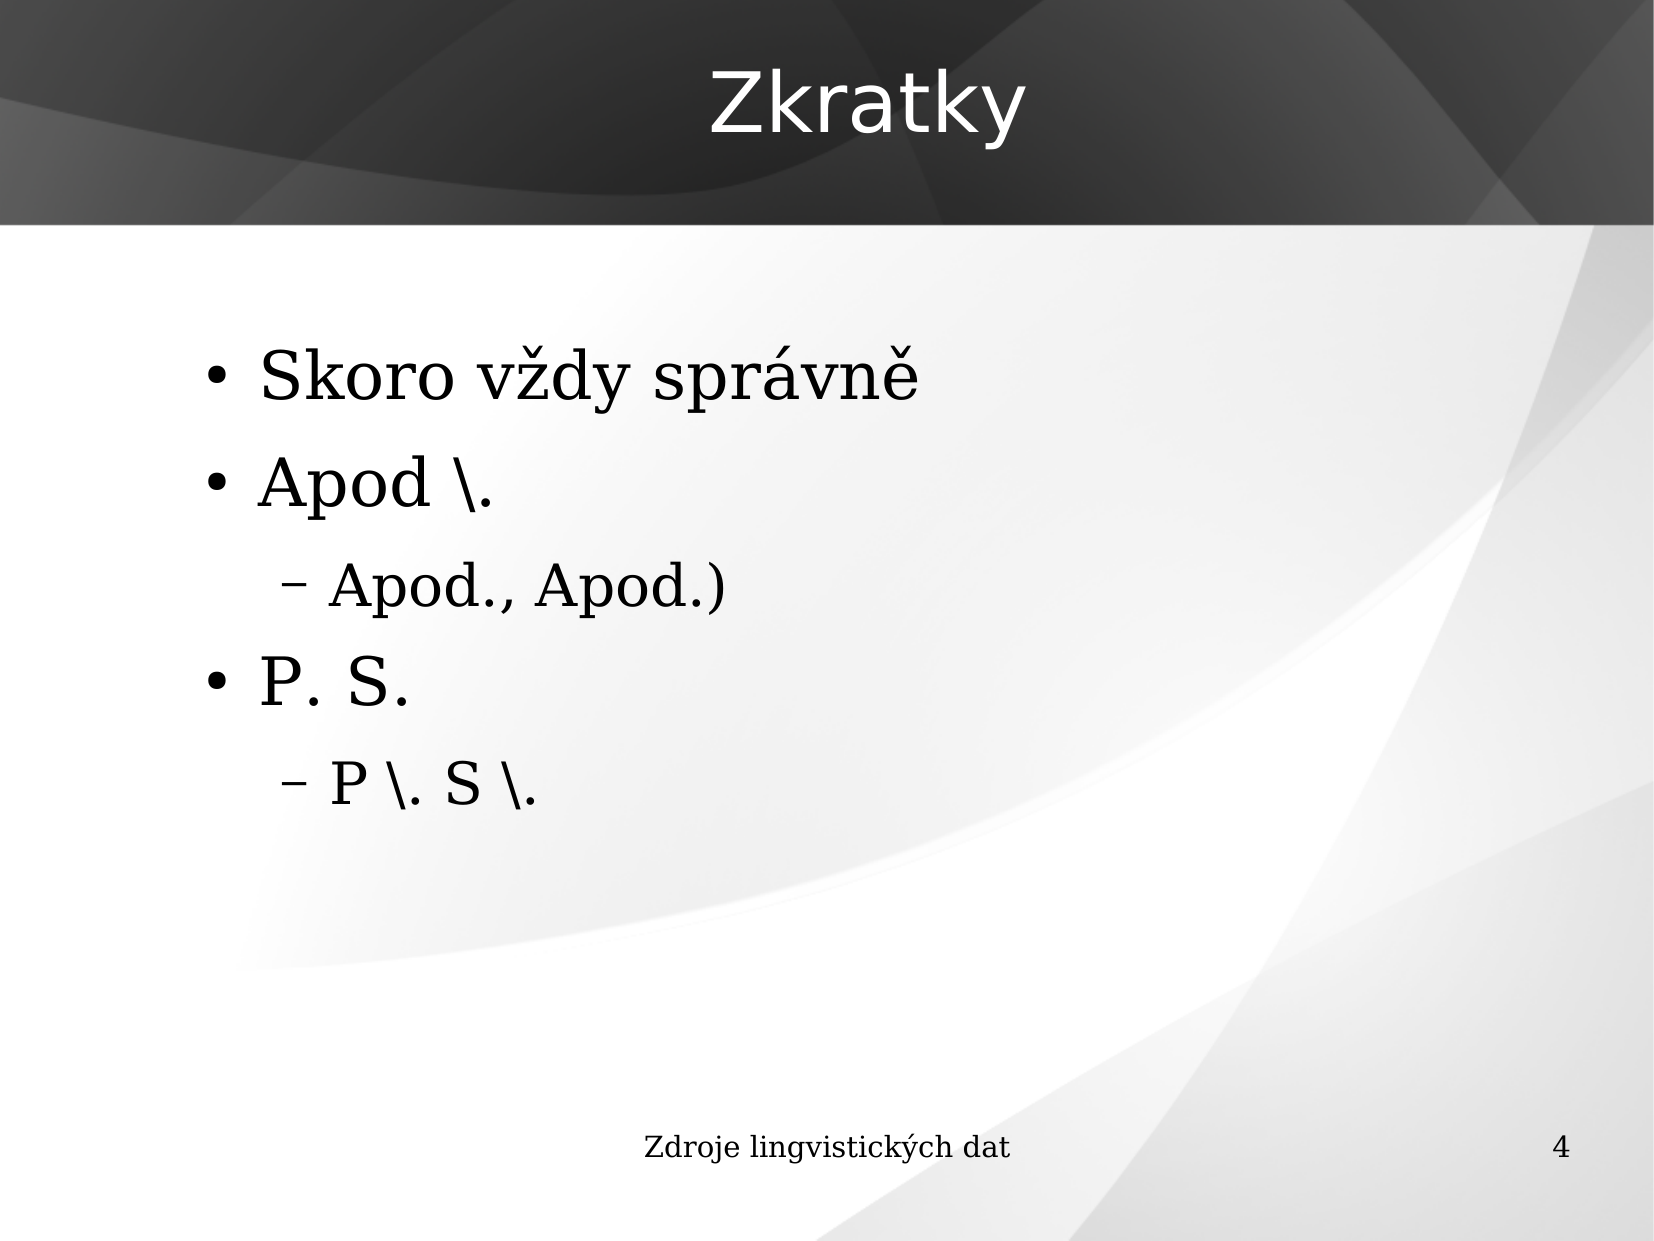

# Zkratky
Skoro vždy správně
Apod \.
Apod., Apod.)
P. S.
P \. S \.
Zdroje lingvistických dat
4